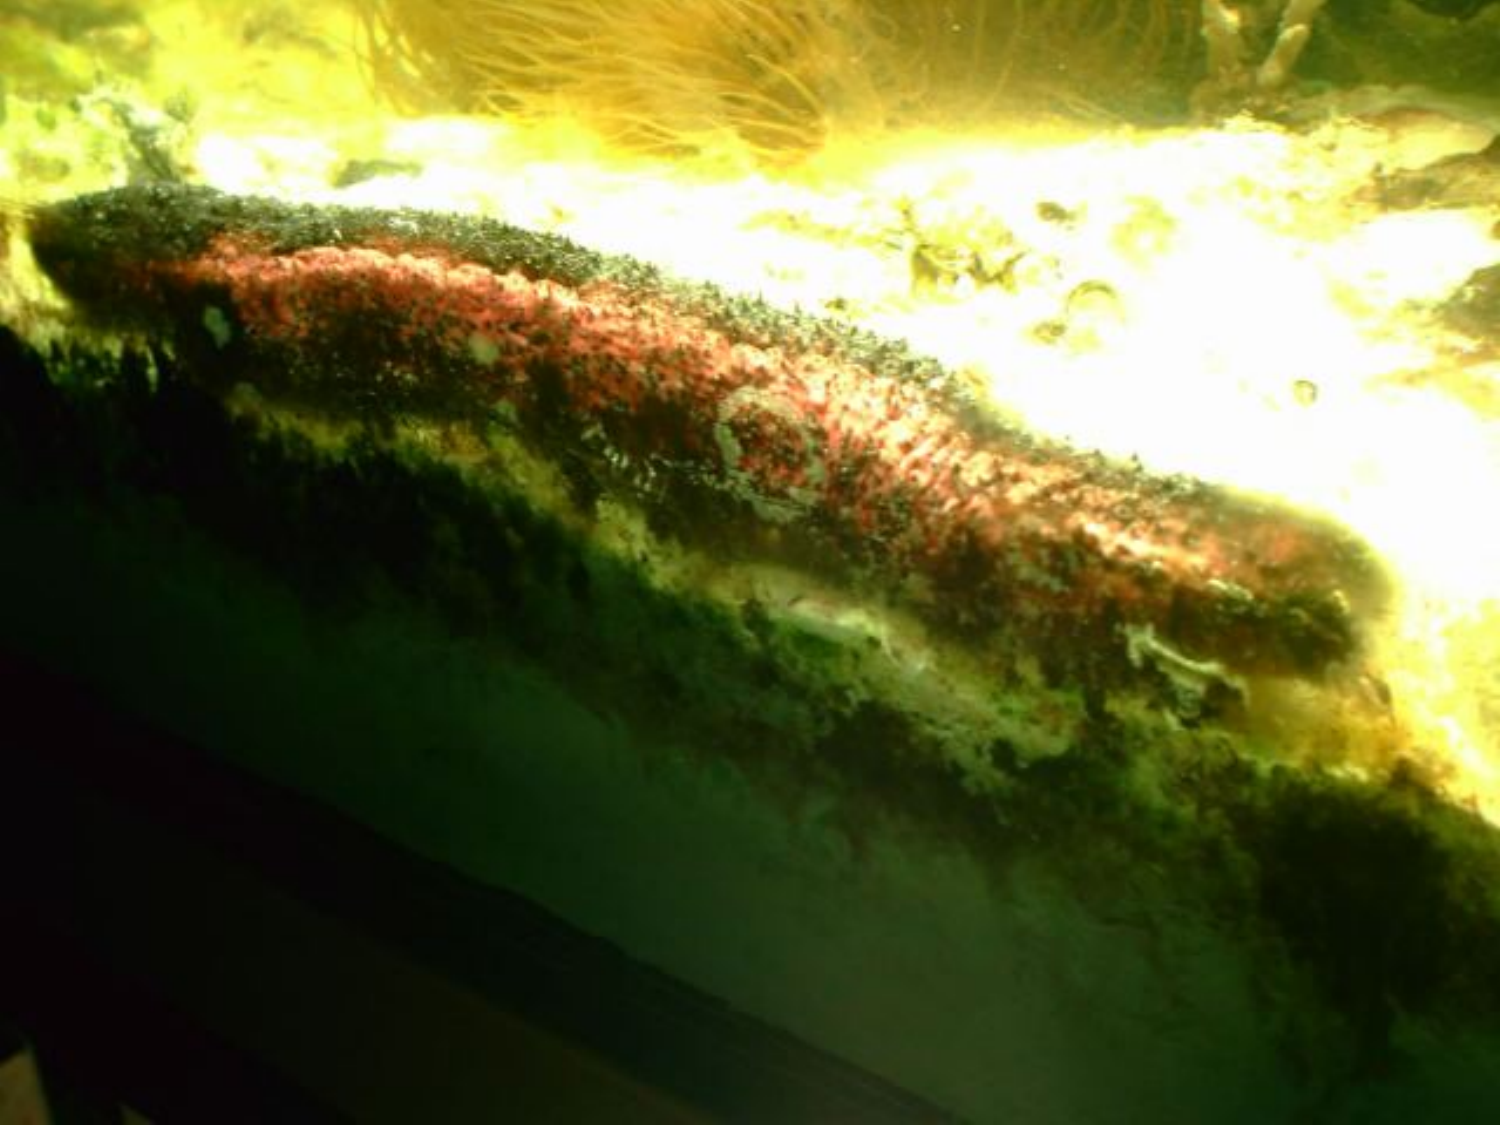

-Nekatere vrste izbljuvajo smrdljive, včasih strupene niti iz zadnjične odprtine in z njimi zamrežijo napadalca.